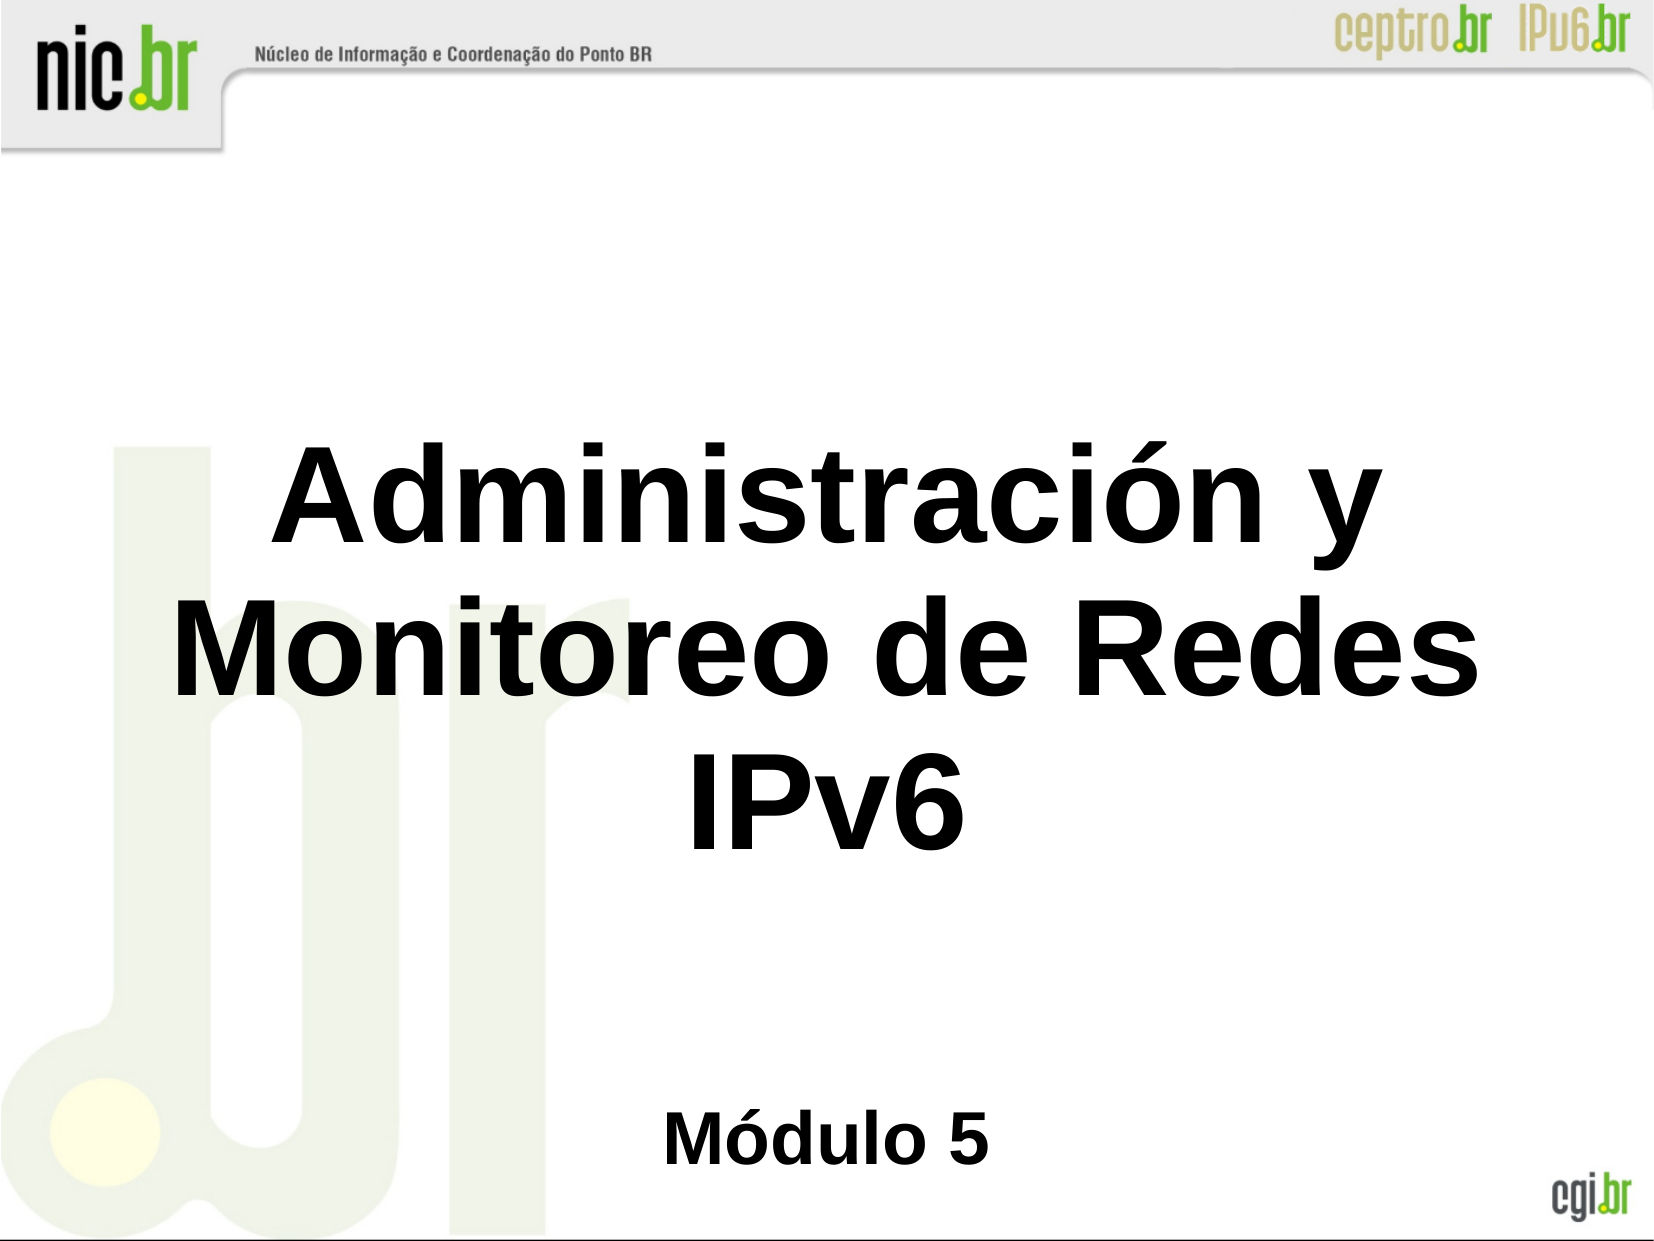

Administración y Monitoreo de Redes IPv6
Módulo 5